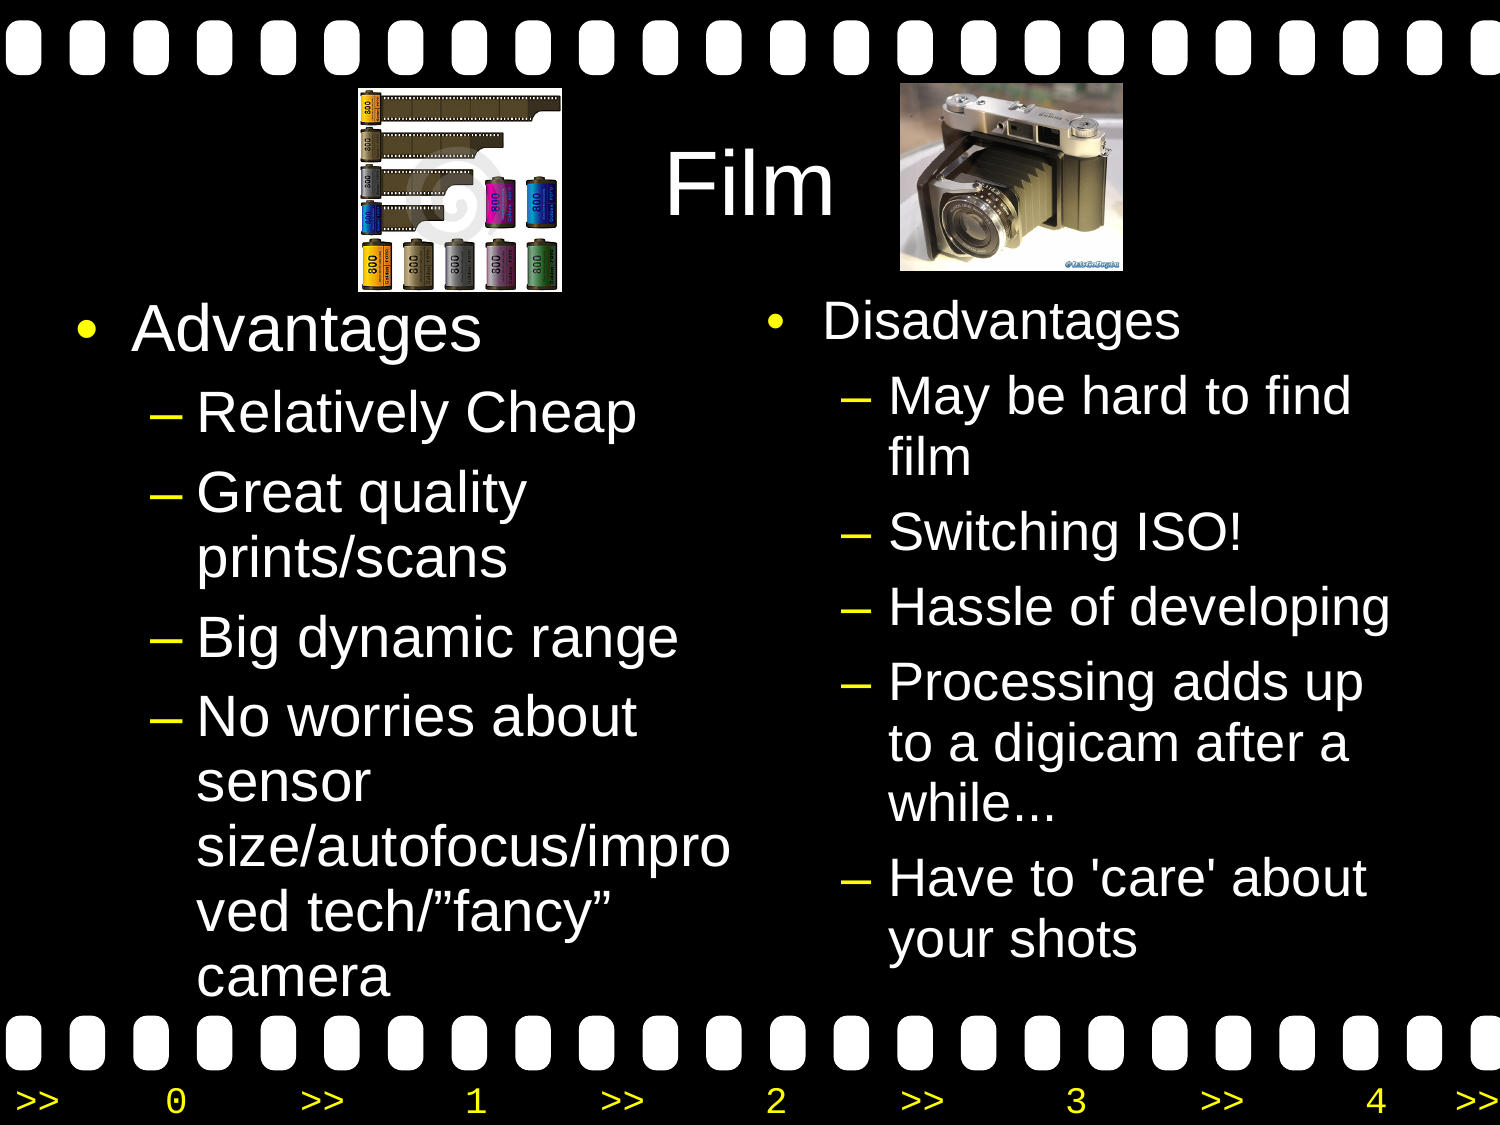

# Film
Advantages
Relatively Cheap
Great quality prints/scans
Big dynamic range
No worries about sensor size/autofocus/improved tech/”fancy” camera
Disadvantages
May be hard to find film
Switching ISO!
Hassle of developing
Processing adds up to a digicam after a while...
Have to 'care' about your shots